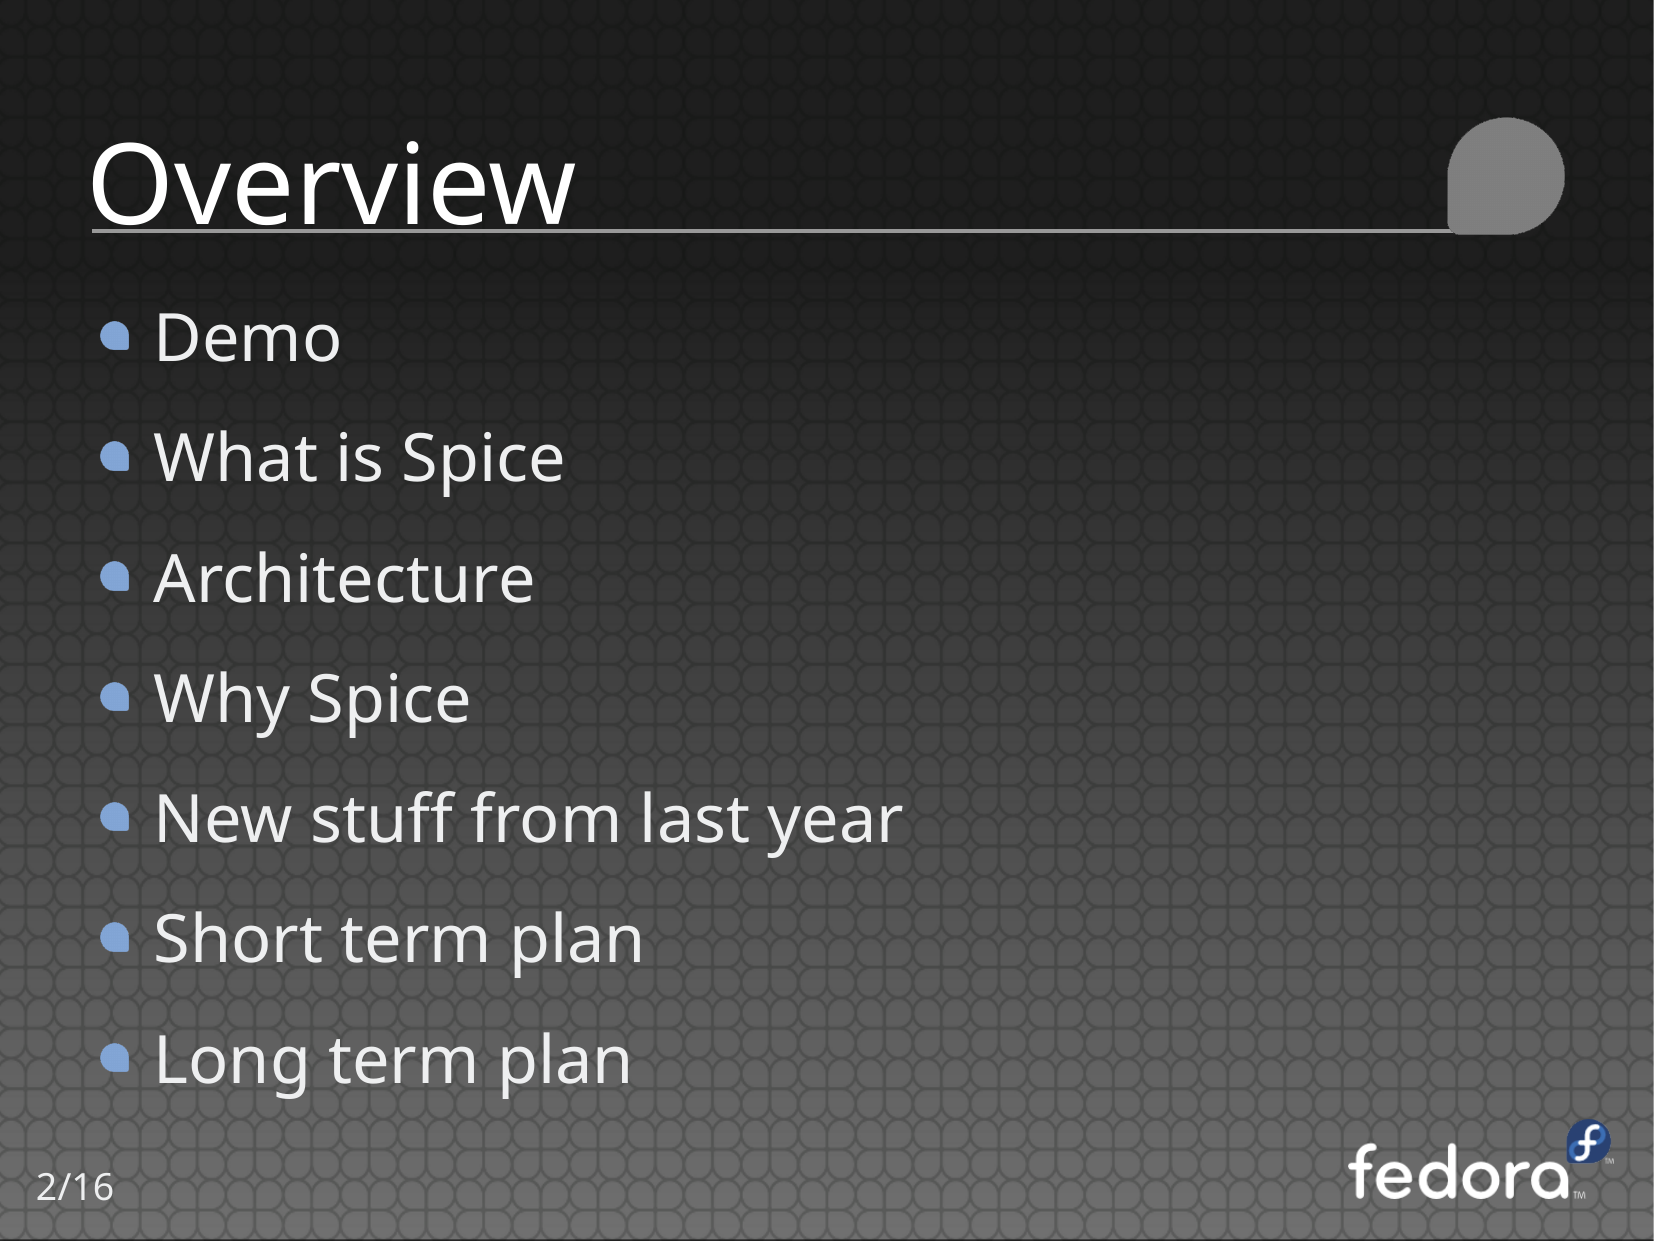

# Overview
Demo
What is Spice
Architecture
Why Spice
New stuff from last year
Short term plan
Long term plan